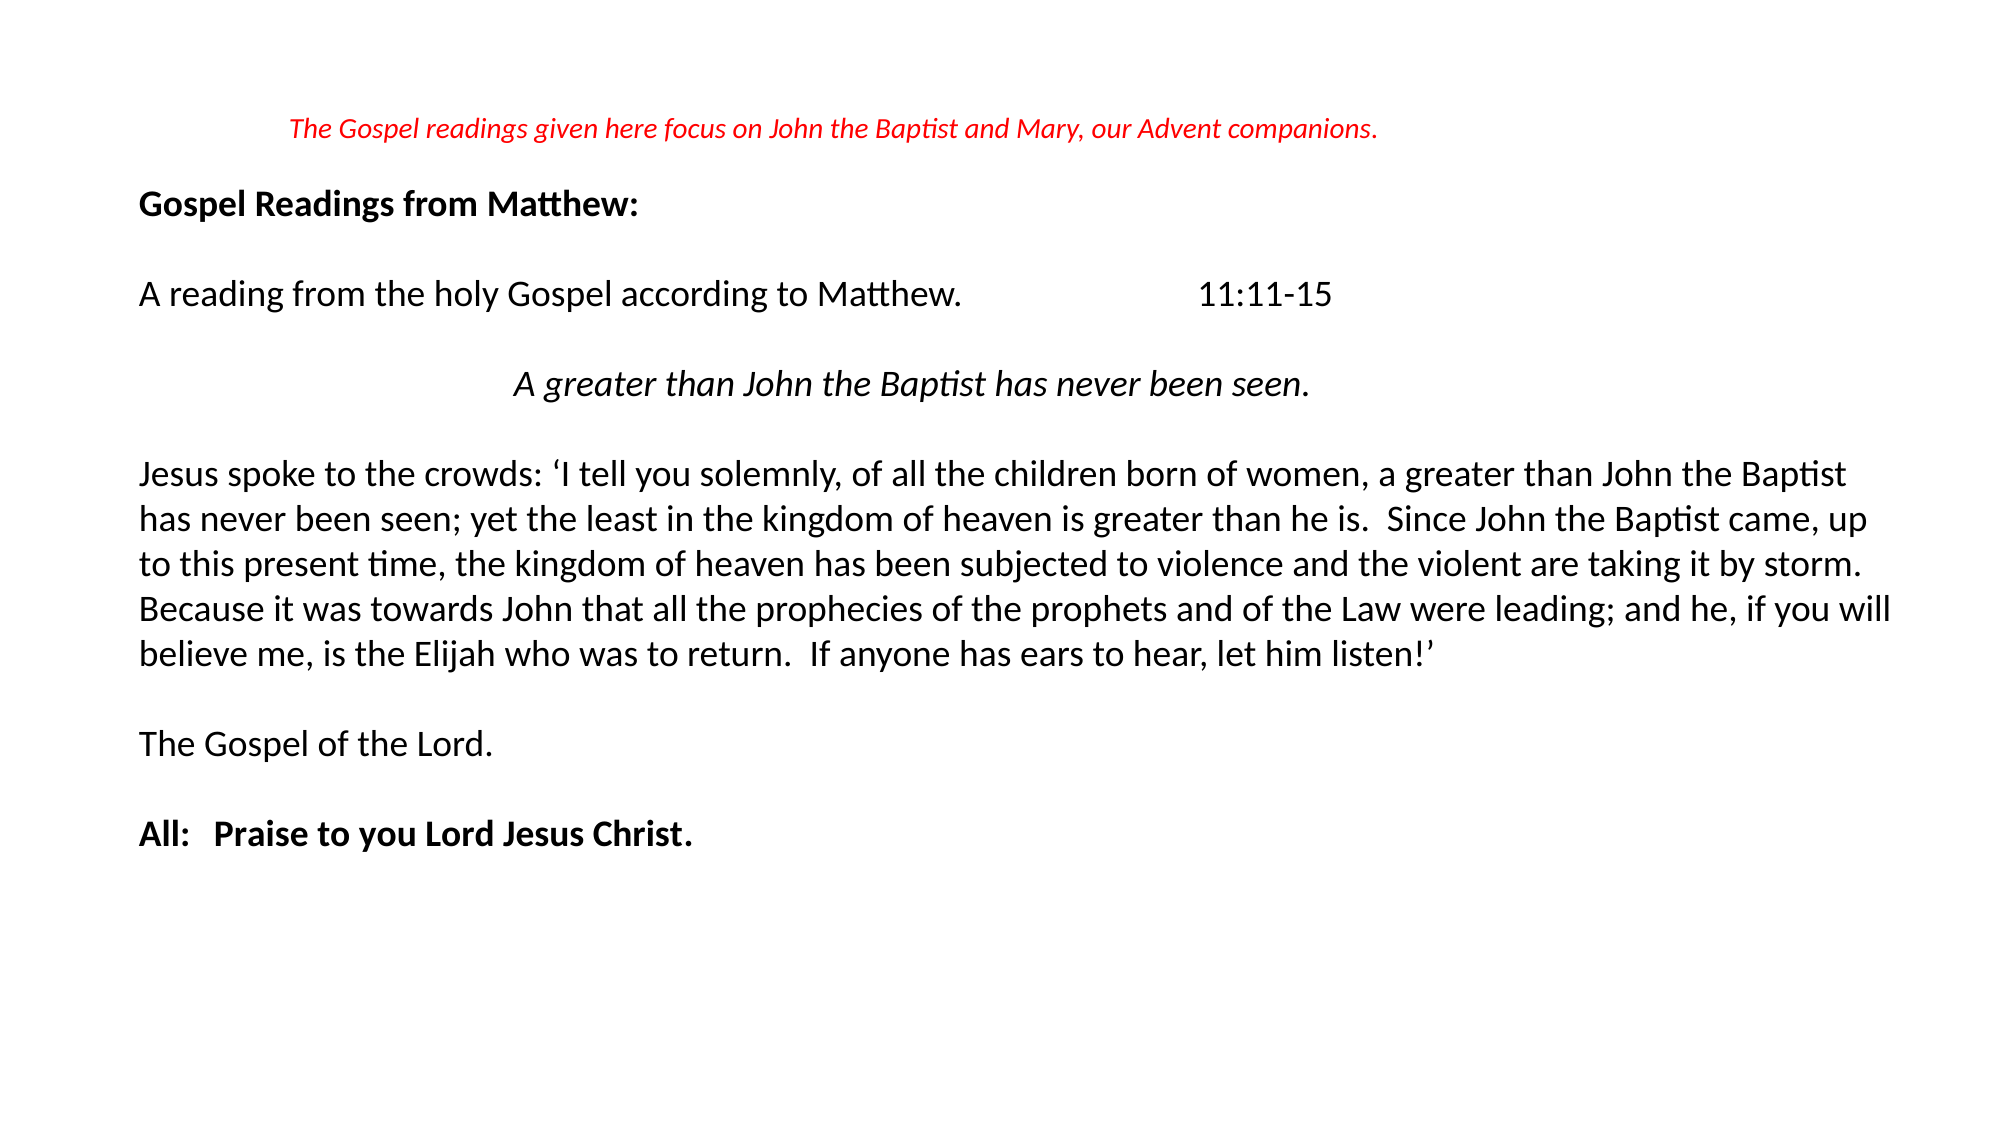

The Gospel readings given here focus on John the Baptist and Mary, our Advent companions.
Gospel Readings from Matthew:
A reading from the holy Gospel according to Matthew.				 11:11-15
					A greater than John the Baptist has never been seen.
Jesus spoke to the crowds: ‘I tell you solemnly, of all the children born of women, a greater than John the Baptist has never been seen; yet the least in the kingdom of heaven is greater than he is. Since John the Baptist came, up to this present time, the kingdom of heaven has been subjected to violence and the violent are taking it by storm. Because it was towards John that all the prophecies of the prophets and of the Law were leading; and he, if you will believe me, is the Elijah who was to return. If anyone has ears to hear, let him listen!’
The Gospel of the Lord.
All:	Praise to you Lord Jesus Christ.